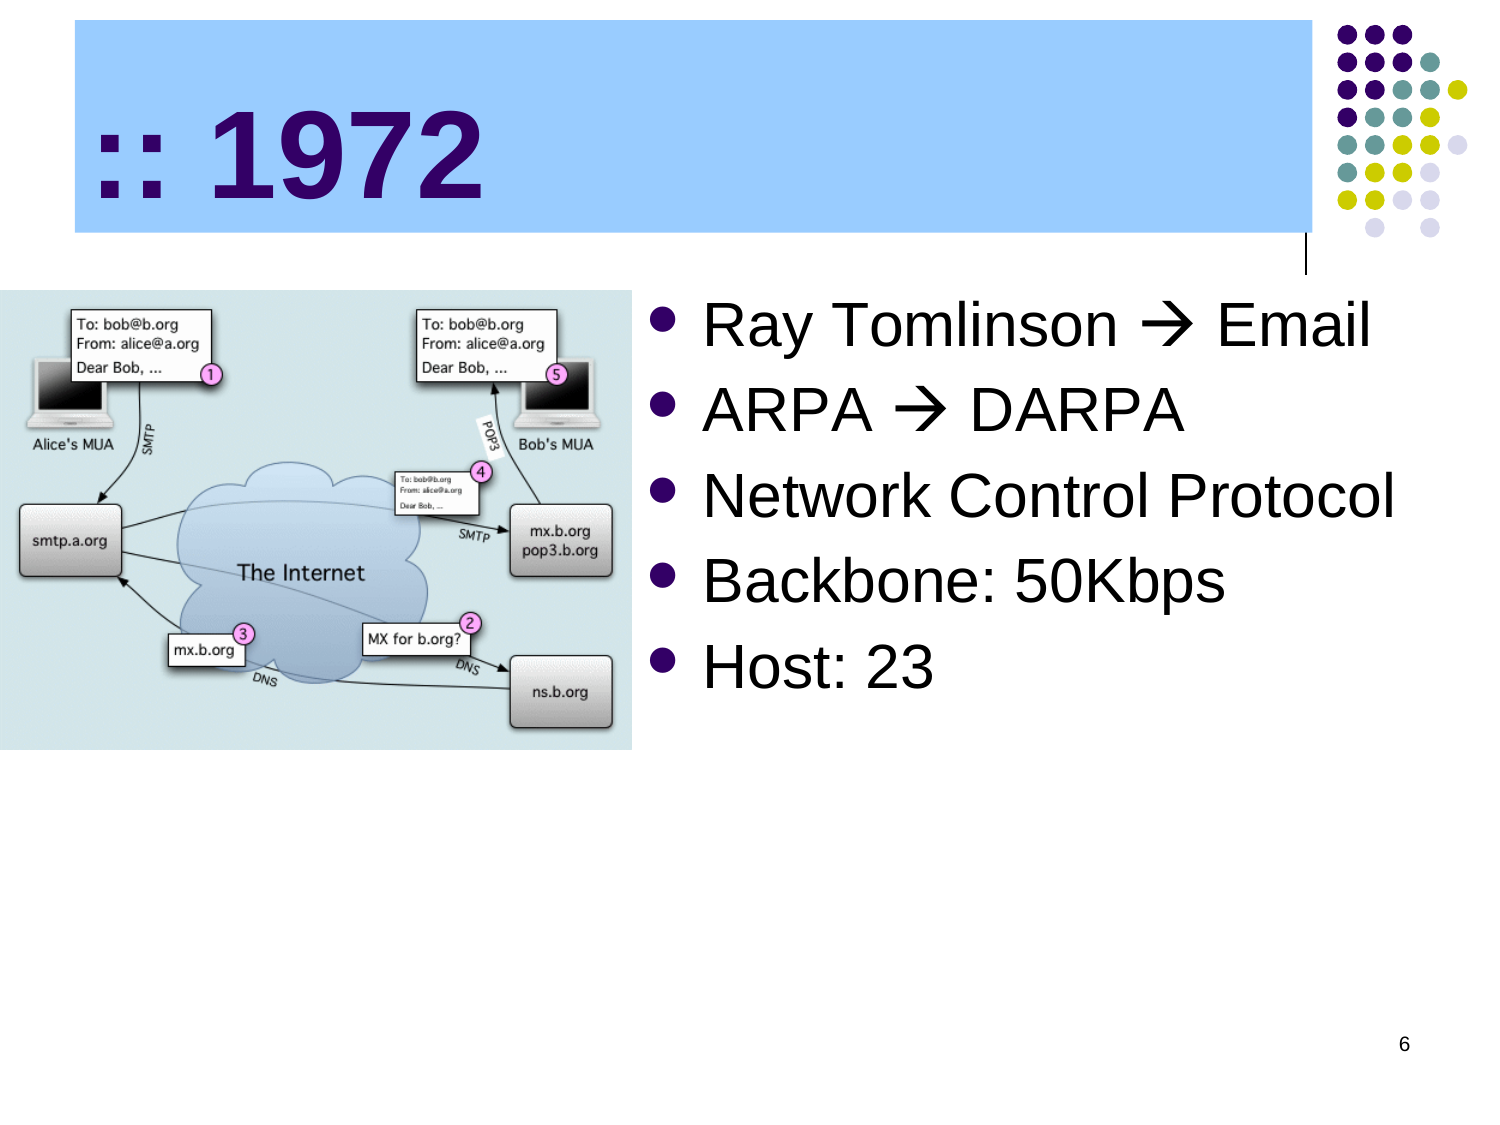

# :: 1972
Ray Tomlinson  Email
ARPA  DARPA
Network Control Protocol
Backbone: 50Kbps
Host: 23
6